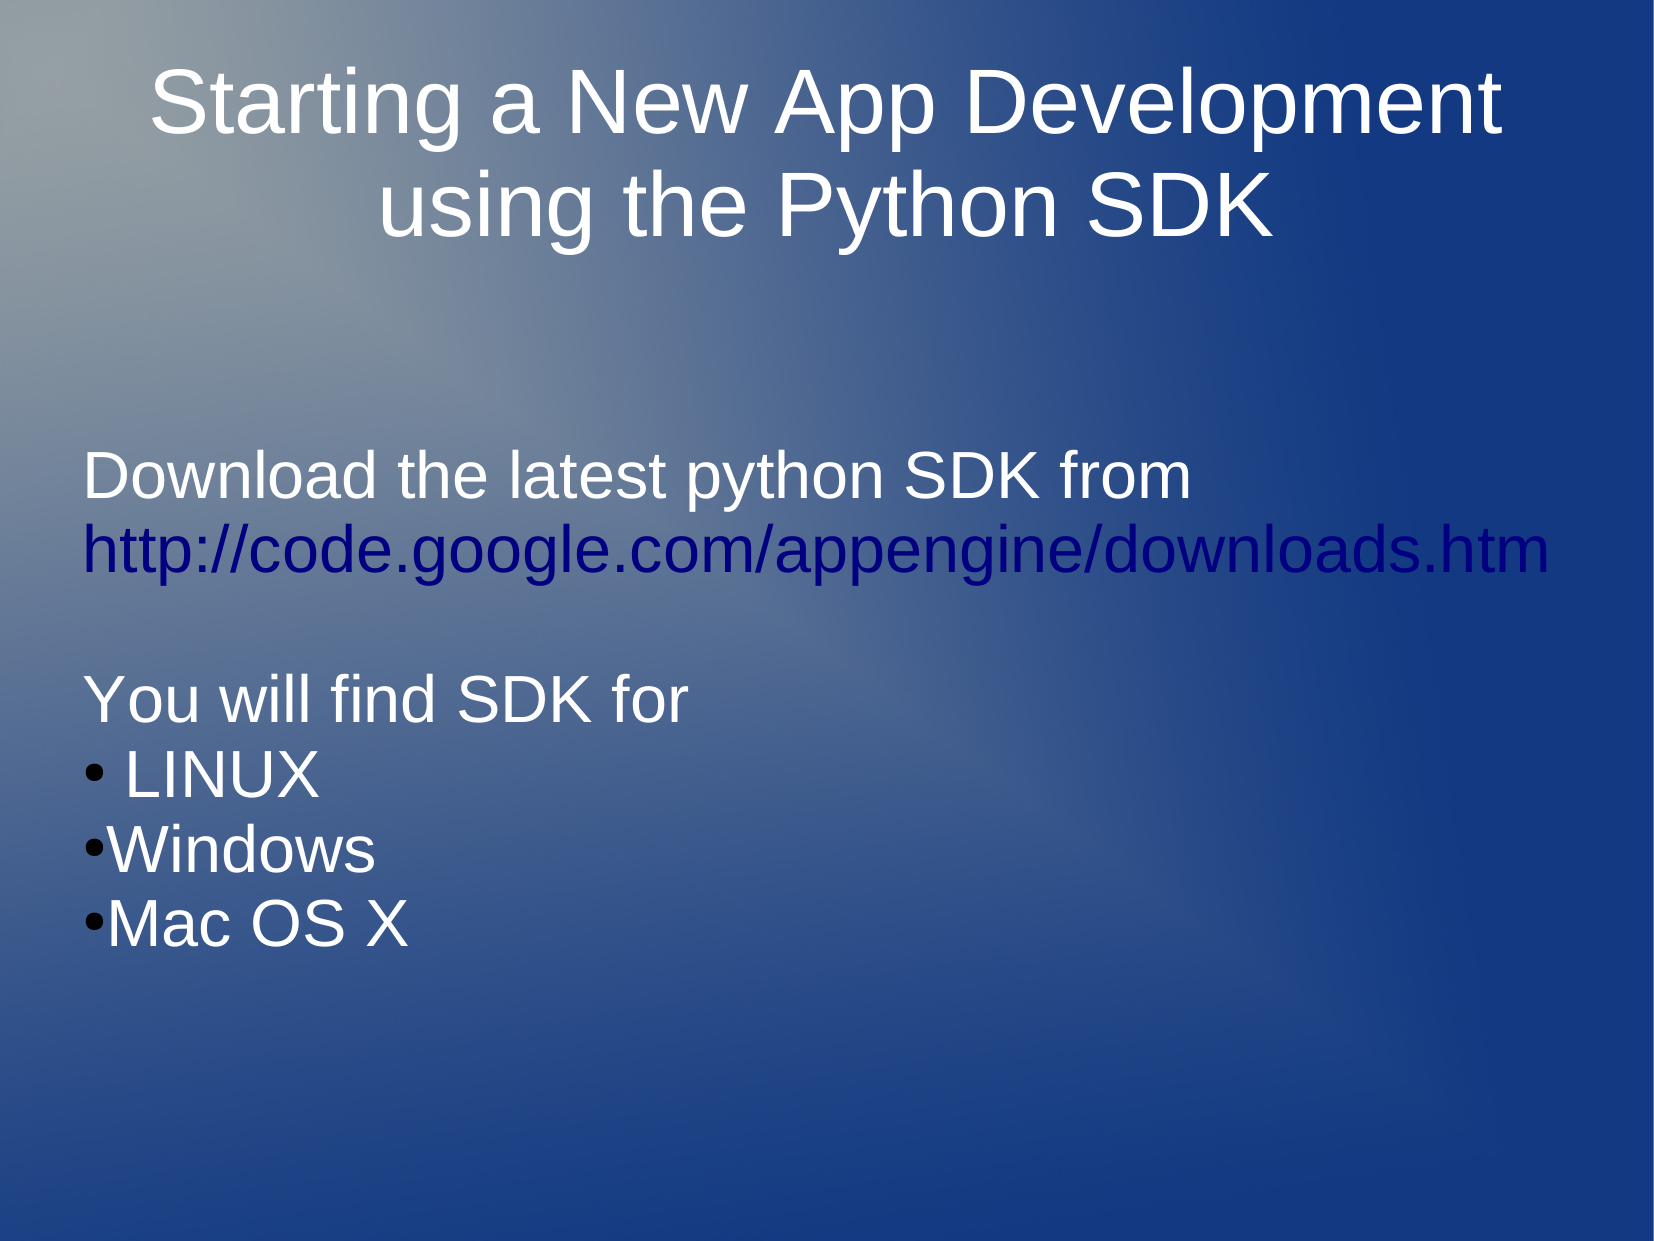

# Starting a New App Development using the Python SDK
Download the latest python SDK from
http://code.google.com/appengine/downloads.htm
You will find SDK for
 LINUX
Windows
Mac OS X